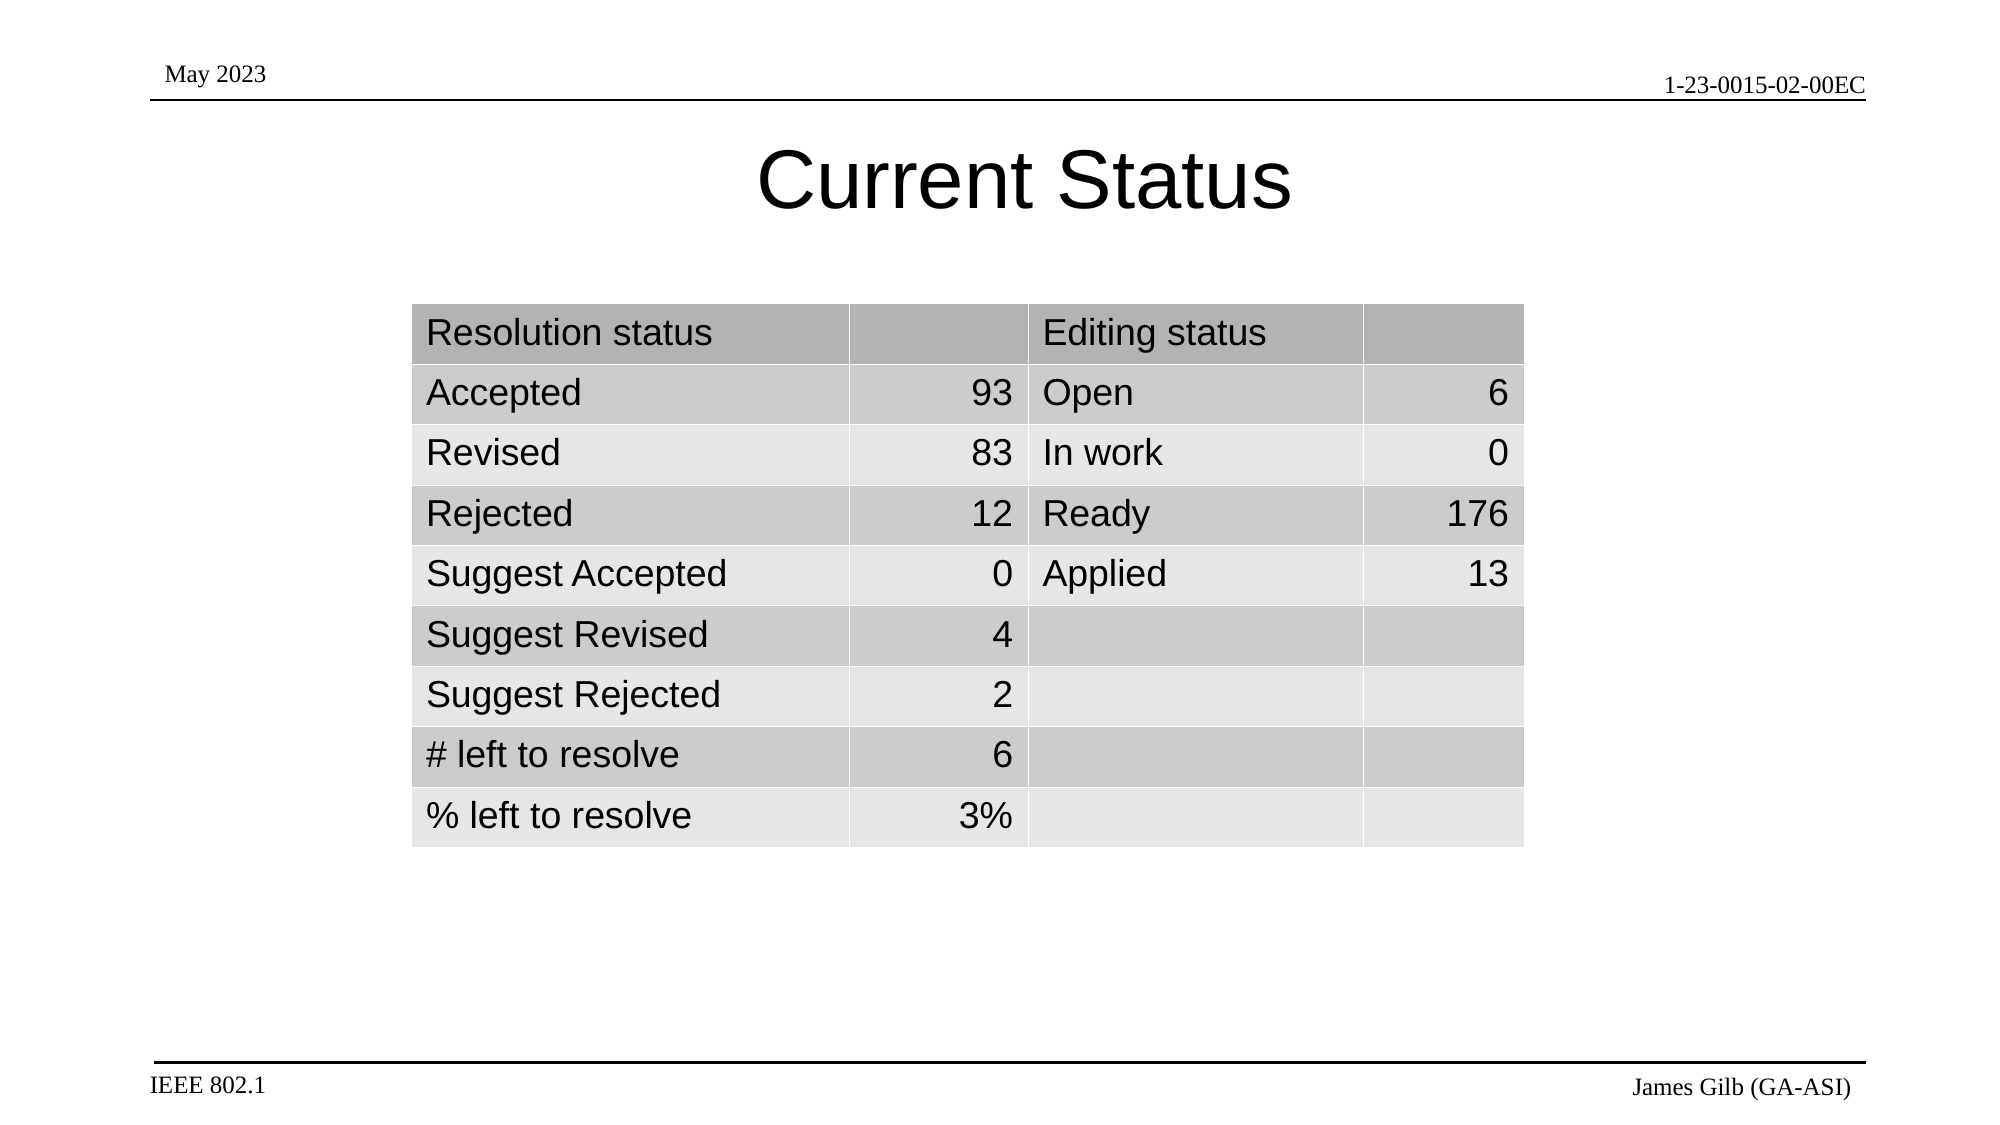

# Current Status
| Resolution status | | Editing status | |
| --- | --- | --- | --- |
| Accepted | 93 | Open | 6 |
| Revised | 83 | In work | 0 |
| Rejected | 12 | Ready | 176 |
| Suggest Accepted | 0 | Applied | 13 |
| Suggest Revised | 4 | | |
| Suggest Rejected | 2 | | |
| # left to resolve | 6 | | |
| % left to resolve | 3% | | |